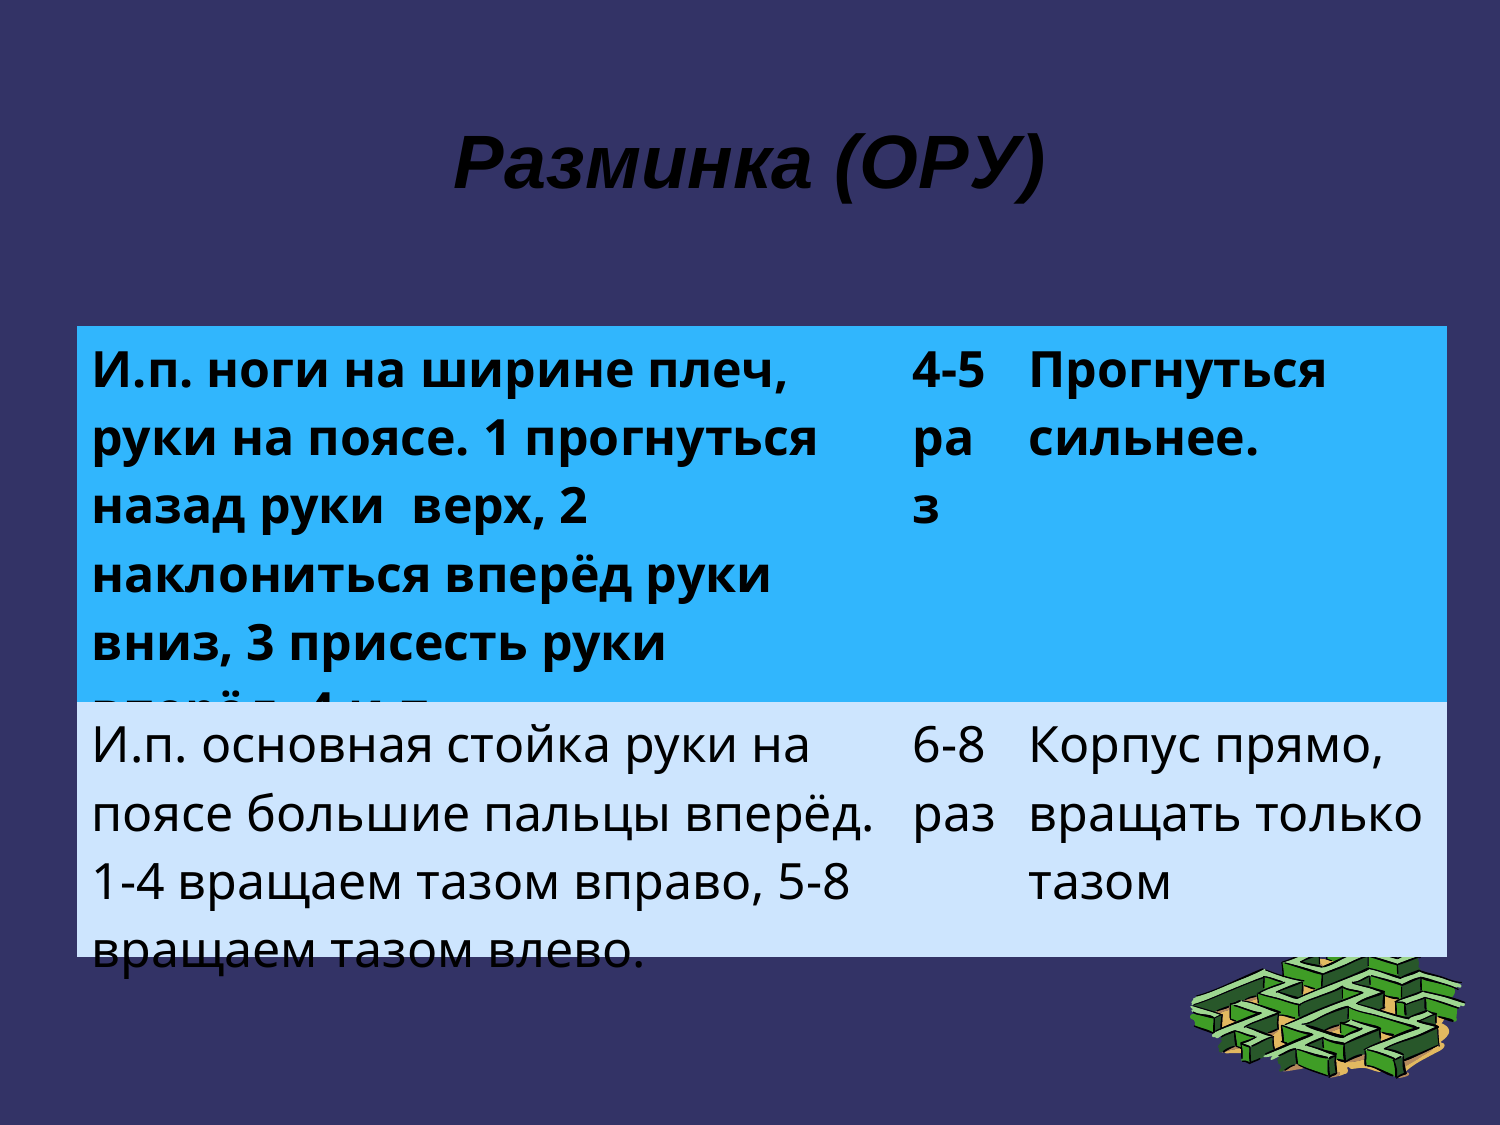

# Разминка (ОРУ)
| И.п. ноги на ширине плеч, руки на поясе. 1 прогнуться назад руки верх, 2 наклониться вперёд руки вниз, 3 присесть руки вперёд, 4 и.п. | 4-5 раз | Прогнуться сильнее. |
| --- | --- | --- |
| И.п. основная стойка руки на поясе большие пальцы вперёд. 1-4 вращаем тазом вправо, 5-8 вращаем тазом влево. | 6-8 раз | Корпус прямо, вращать только тазом |